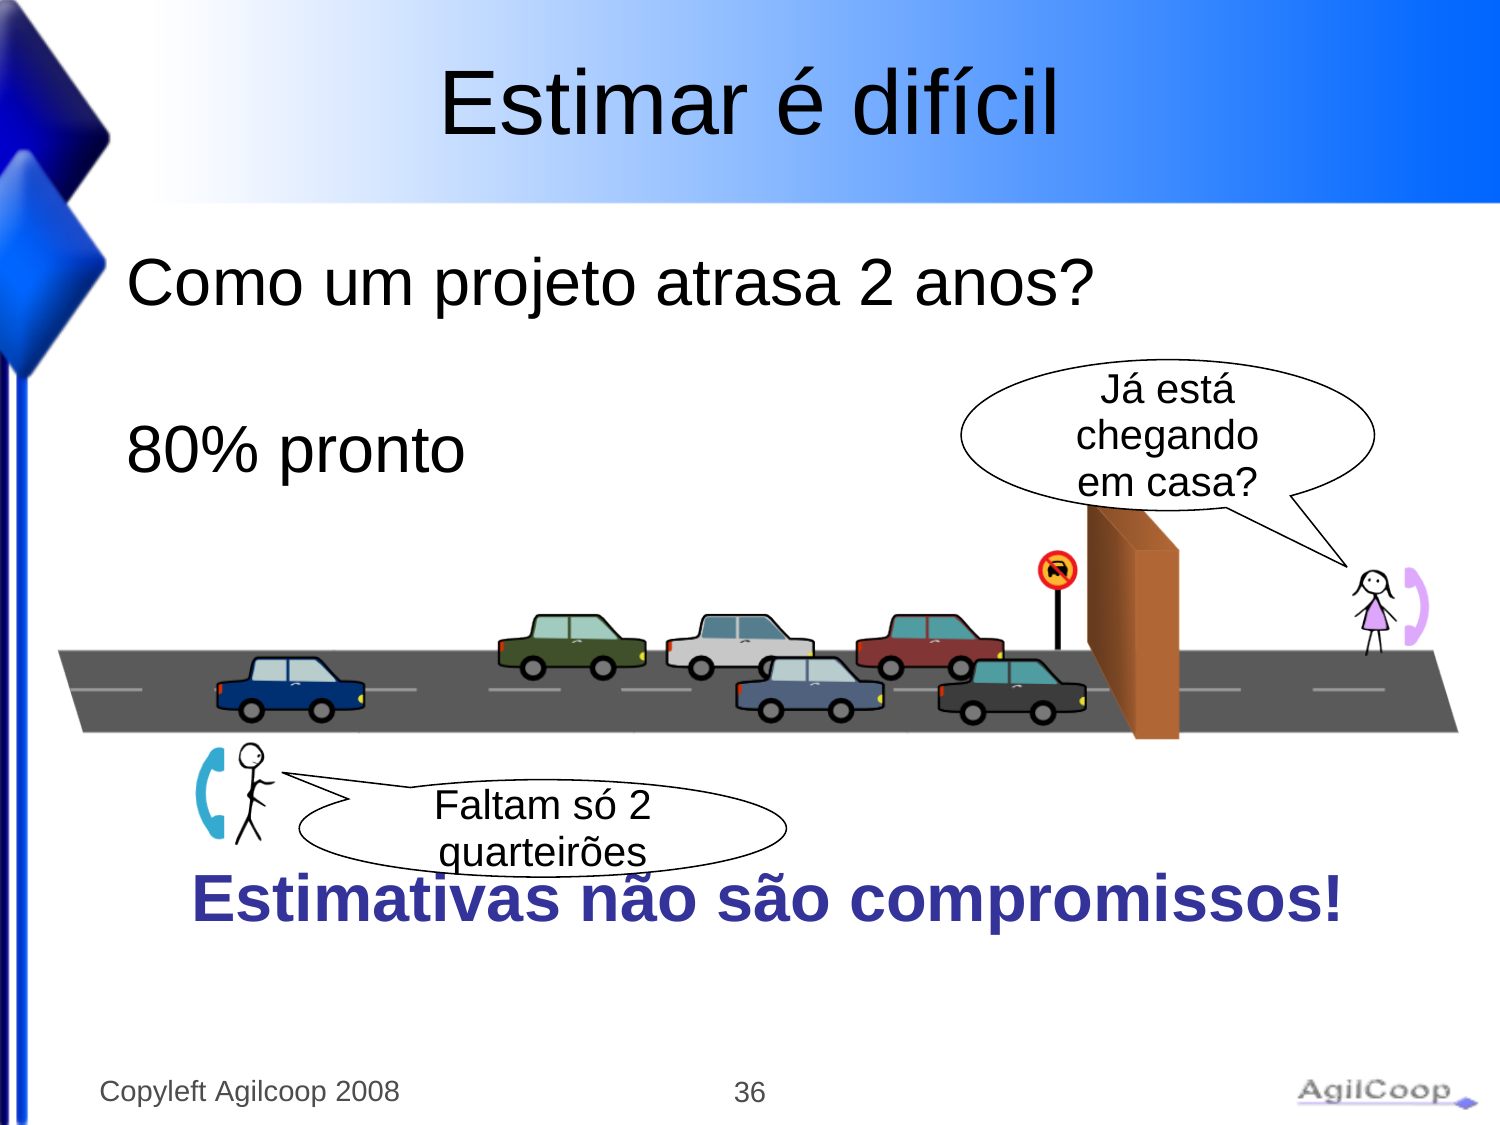

# Estimar é difícil
Como um projeto atrasa 2 anos?
80% pronto
Estimativas não são compromissos!
Já está chegando
em casa?
Faltam só 2 quarteirões
36